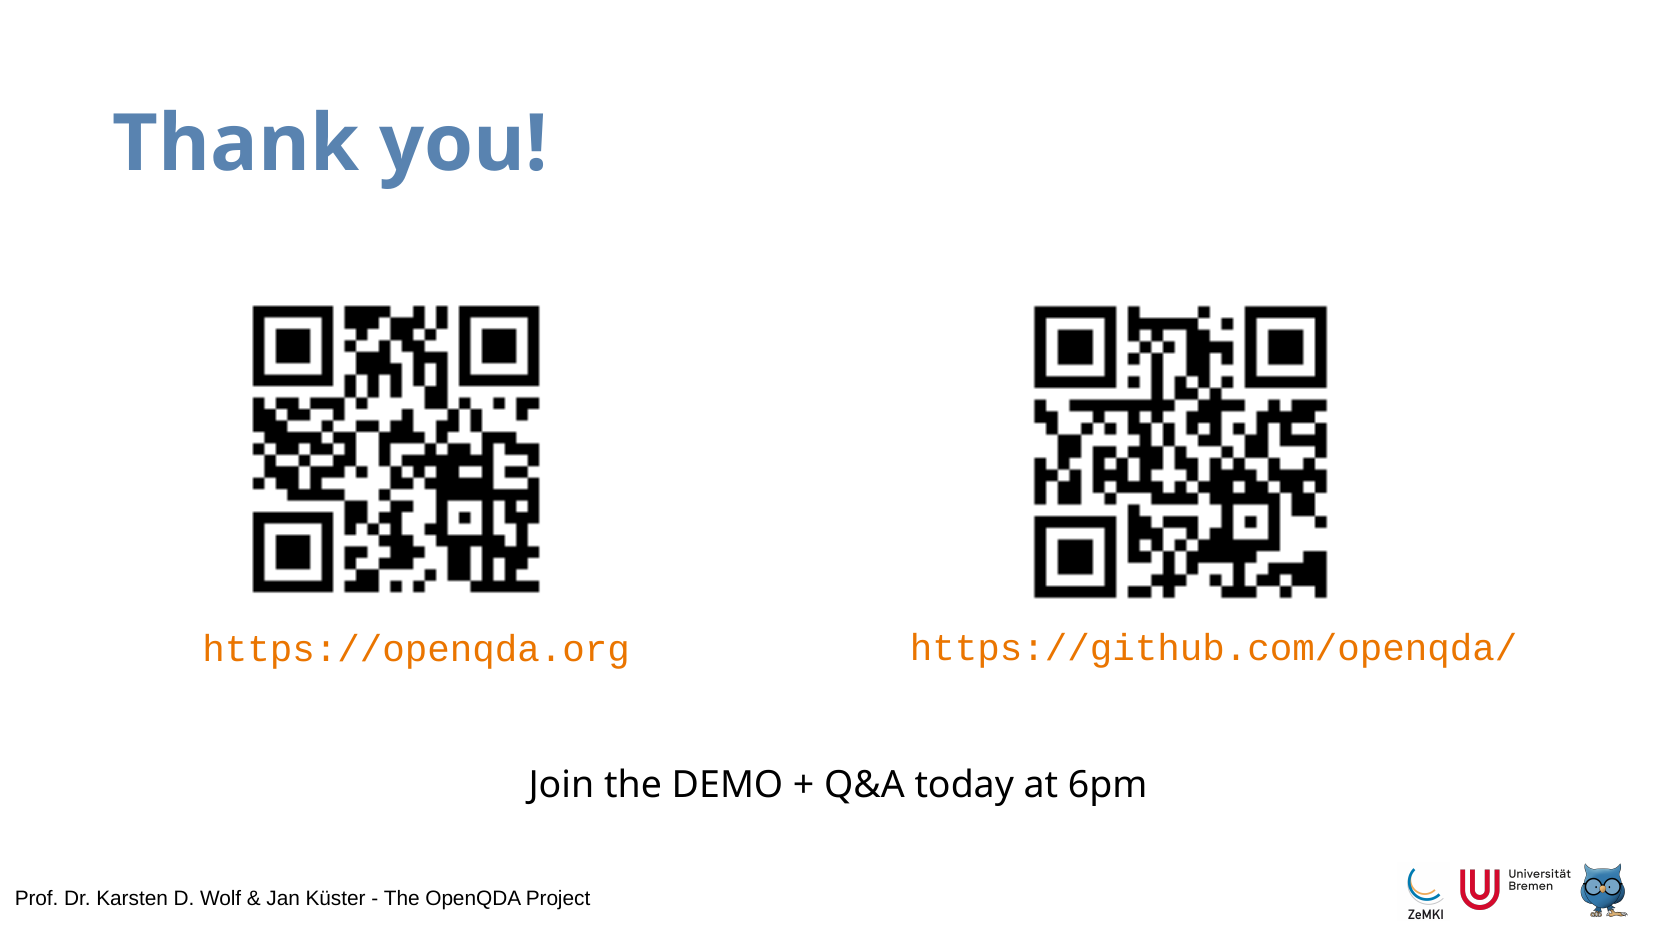

# Thank you!
https://github.com/openqda/
https://openqda.org
Join the DEMO + Q&A today at 6pm